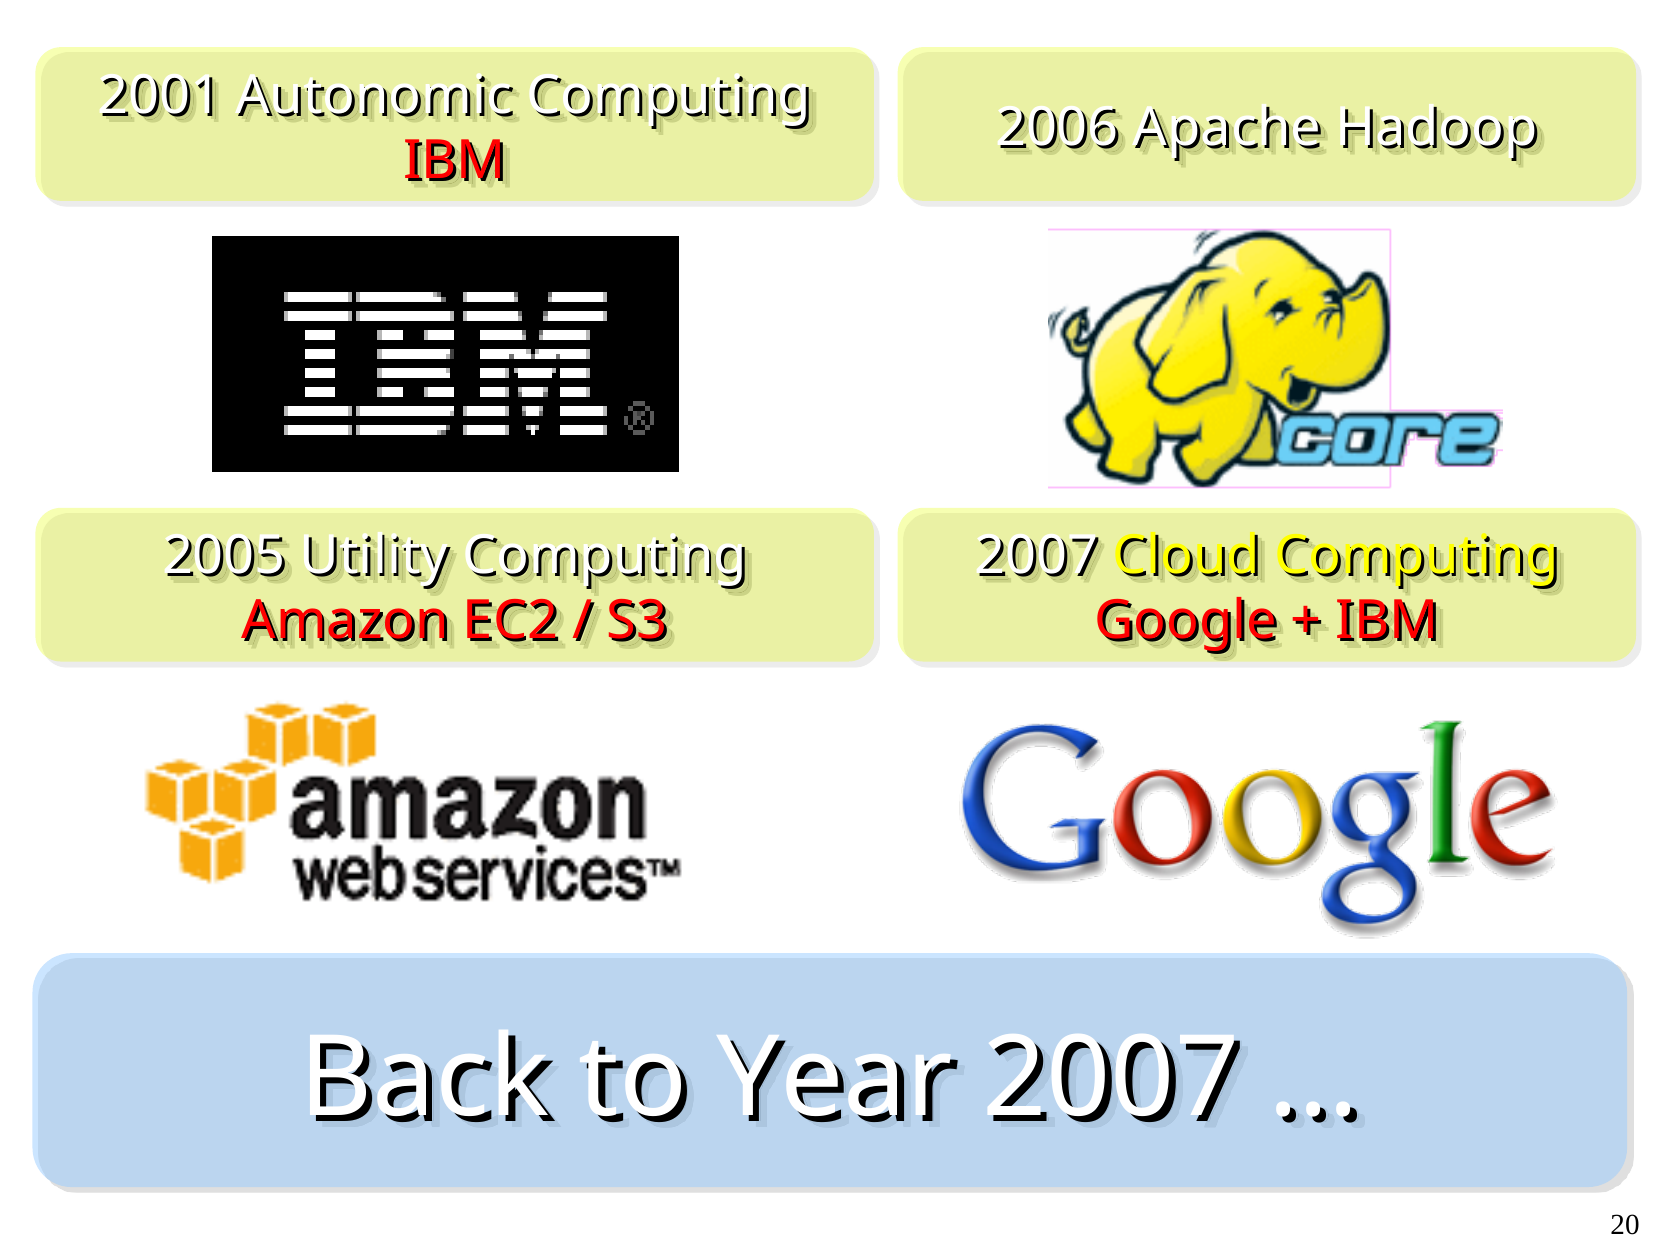

2001 Autonomic Computing
IBM
2006 Apache Hadoop
2005 Utility Computing
Amazon EC2 / S3
2007 Cloud Computing
Google + IBM
Back to Year 2007 ...
20